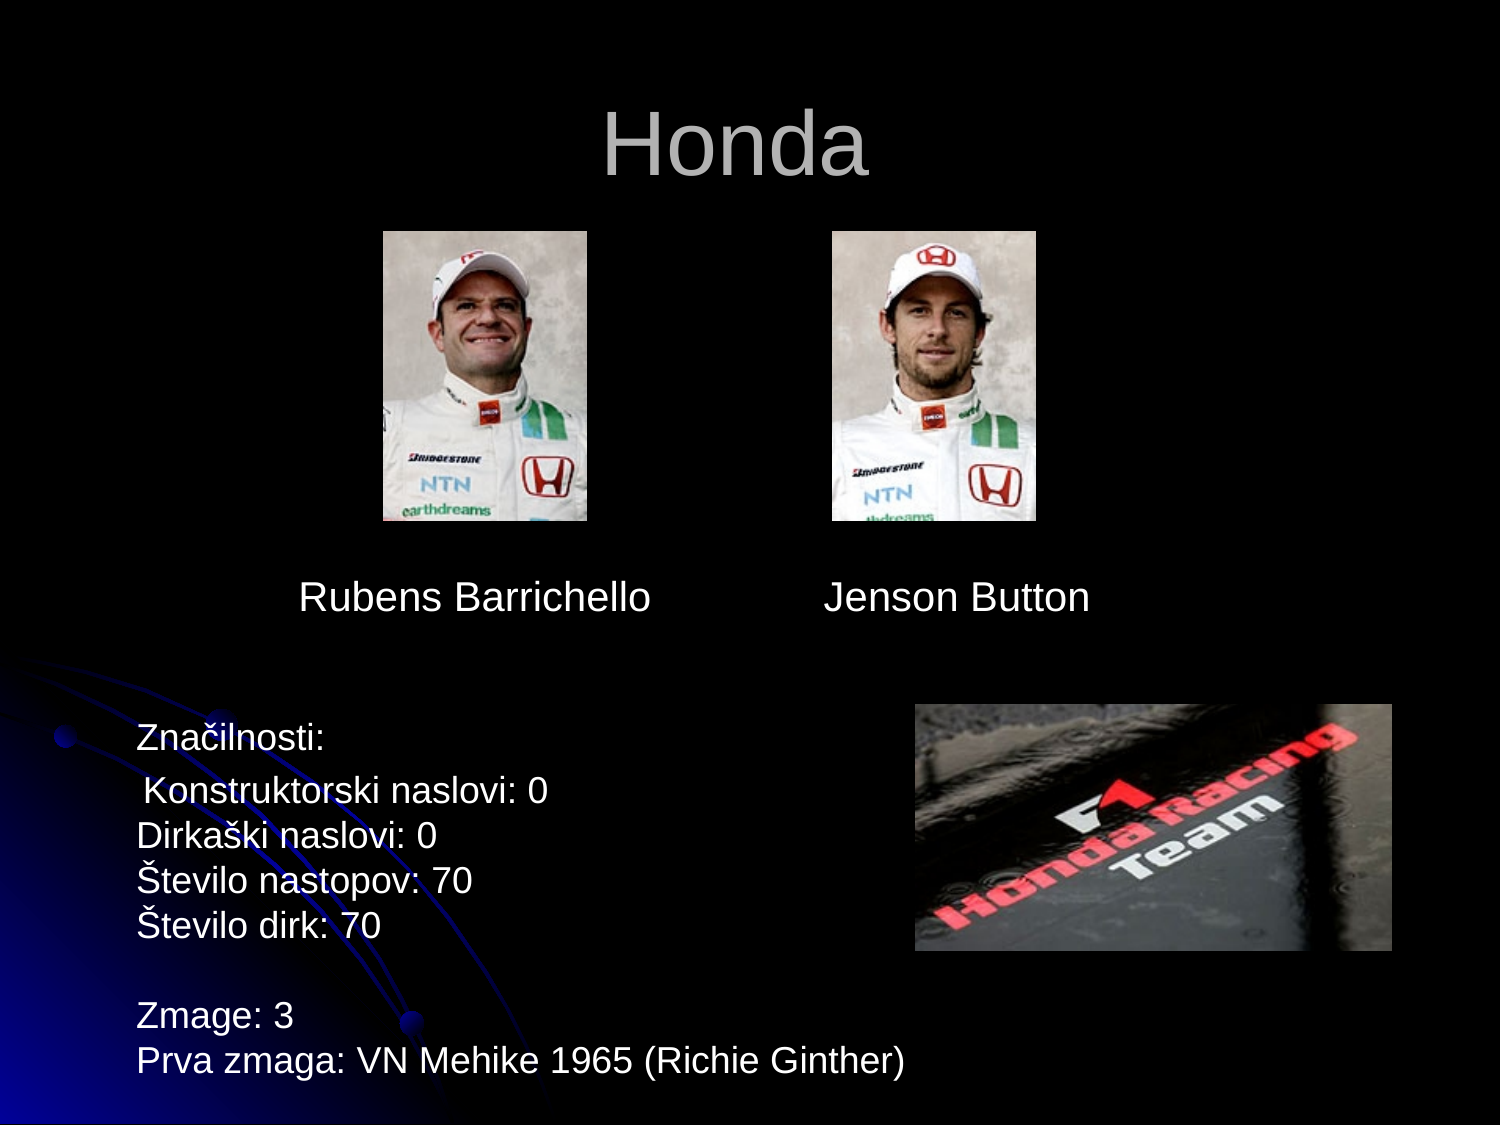

# Honda
 Rubens Barrichello Jenson Button
Značilnosti:
 Konstruktorski naslovi: 0
Dirkaški naslovi: 0
Število nastopov: 70
Število dirk: 70
Zmage: 3
Prva zmaga: VN Mehike 1965 (Richie Ginther)